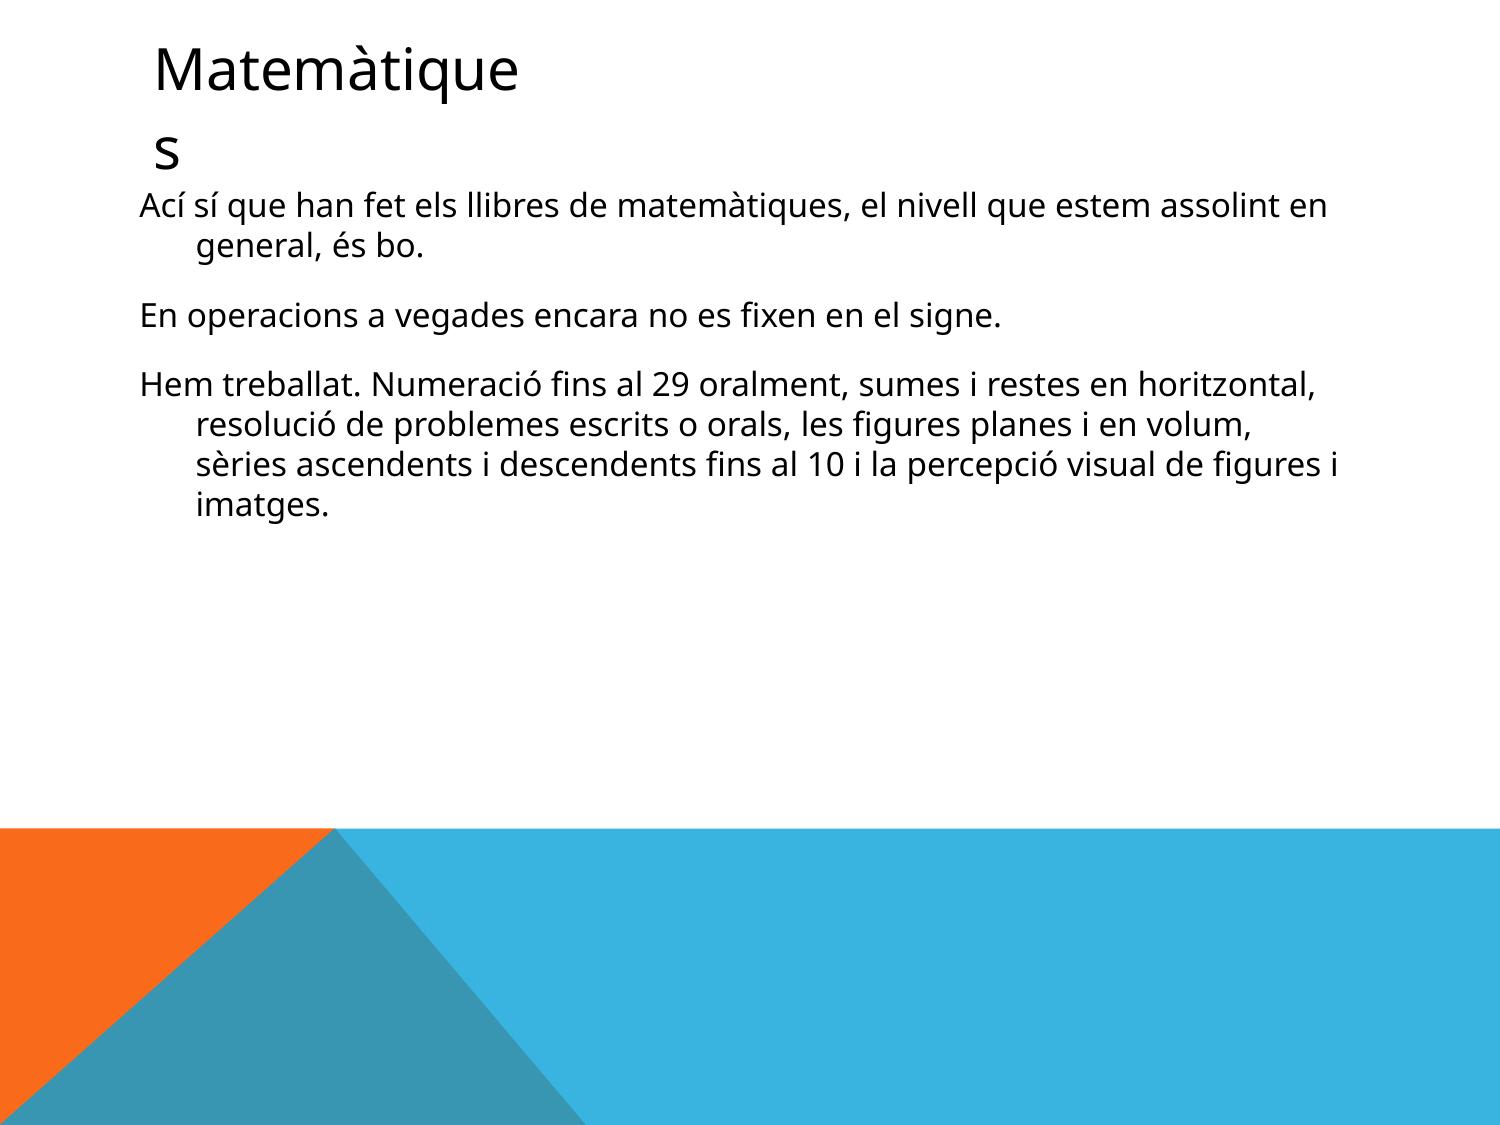

Matemàtiques
#
Ací sí que han fet els llibres de matemàtiques, el nivell que estem assolint en general, és bo.
En operacions a vegades encara no es fixen en el signe.
Hem treballat. Numeració fins al 29 oralment, sumes i restes en horitzontal, resolució de problemes escrits o orals, les figures planes i en volum, sèries ascendents i descendents fins al 10 i la percepció visual de figures i imatges.